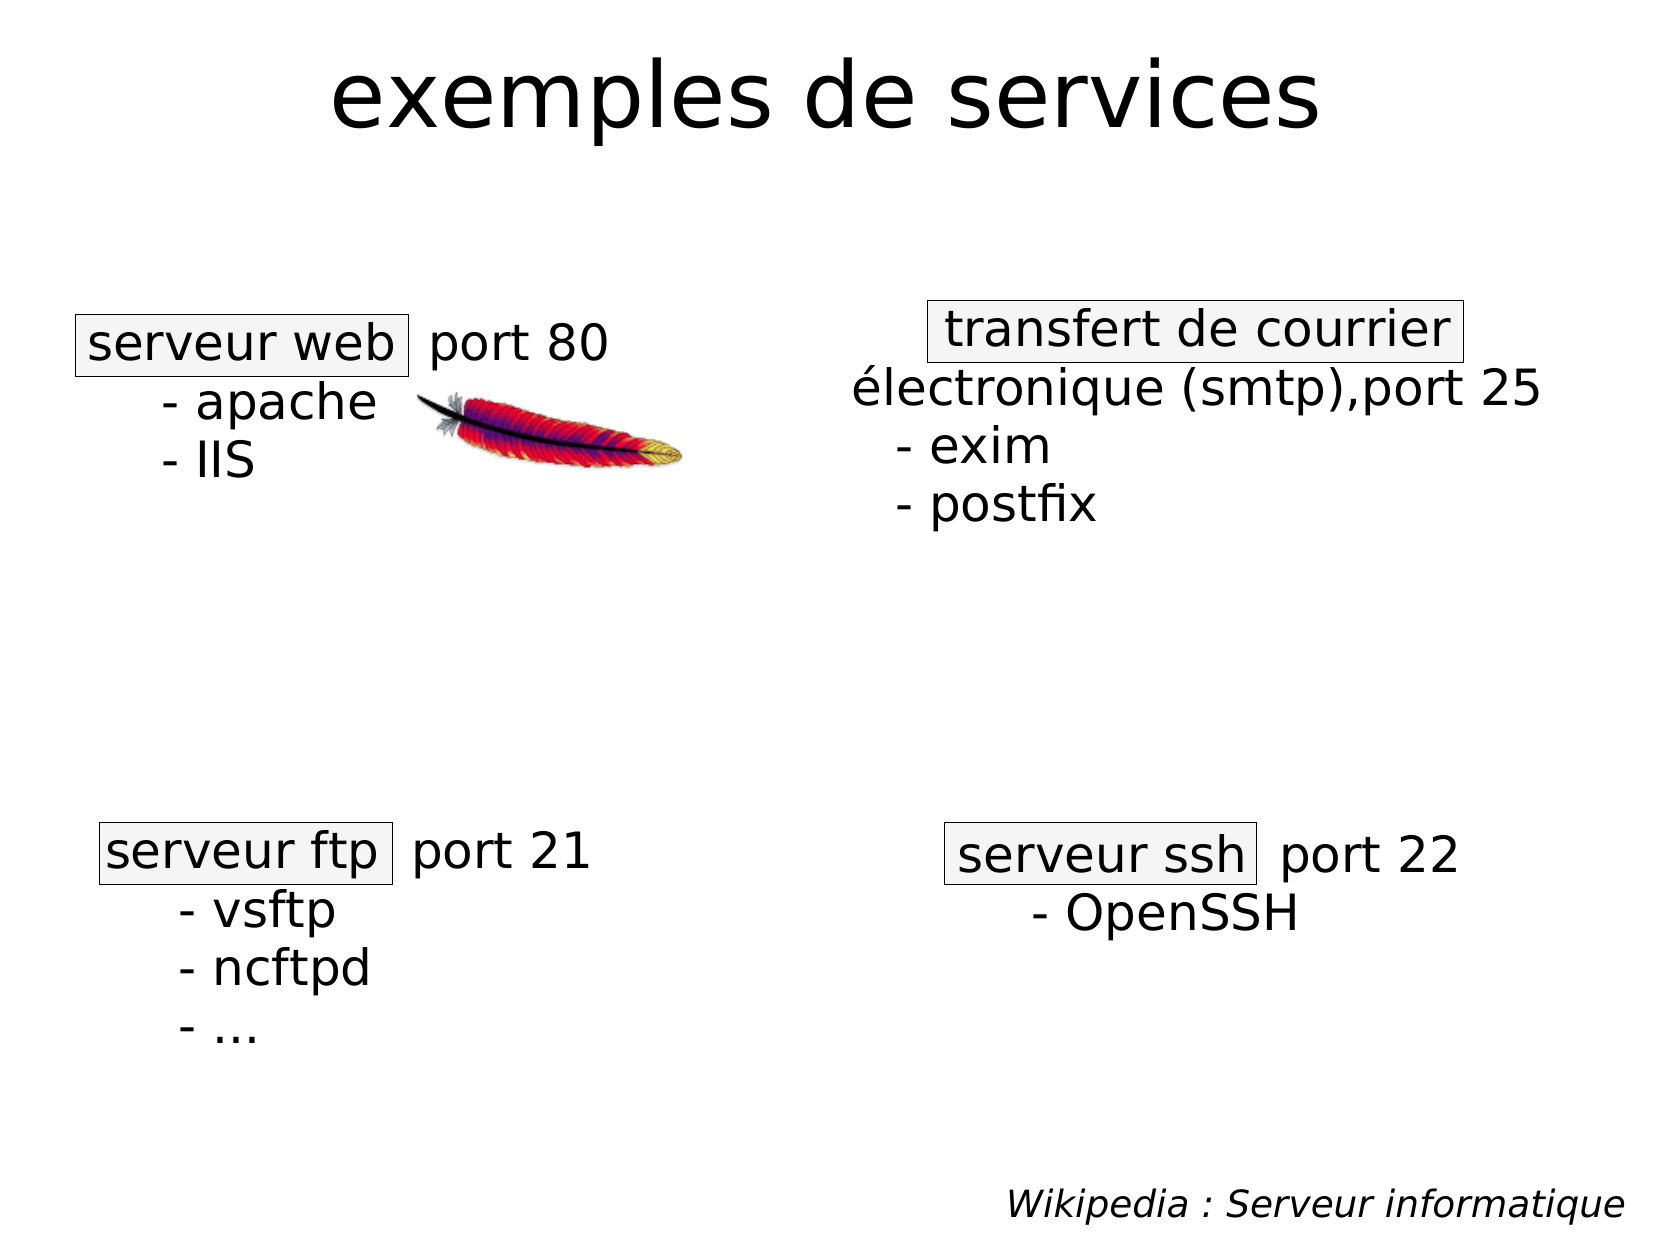

# exemples de services
transfert de courrier
électronique (smtp),port 25
	- exim
	- postfix
serveur web port 80
	- apache
	- IIS
serveur ftp port 21
	- vsftp
	- ncftpd
	- ...
serveur ssh port 22
	- OpenSSH
Wikipedia : Serveur informatique